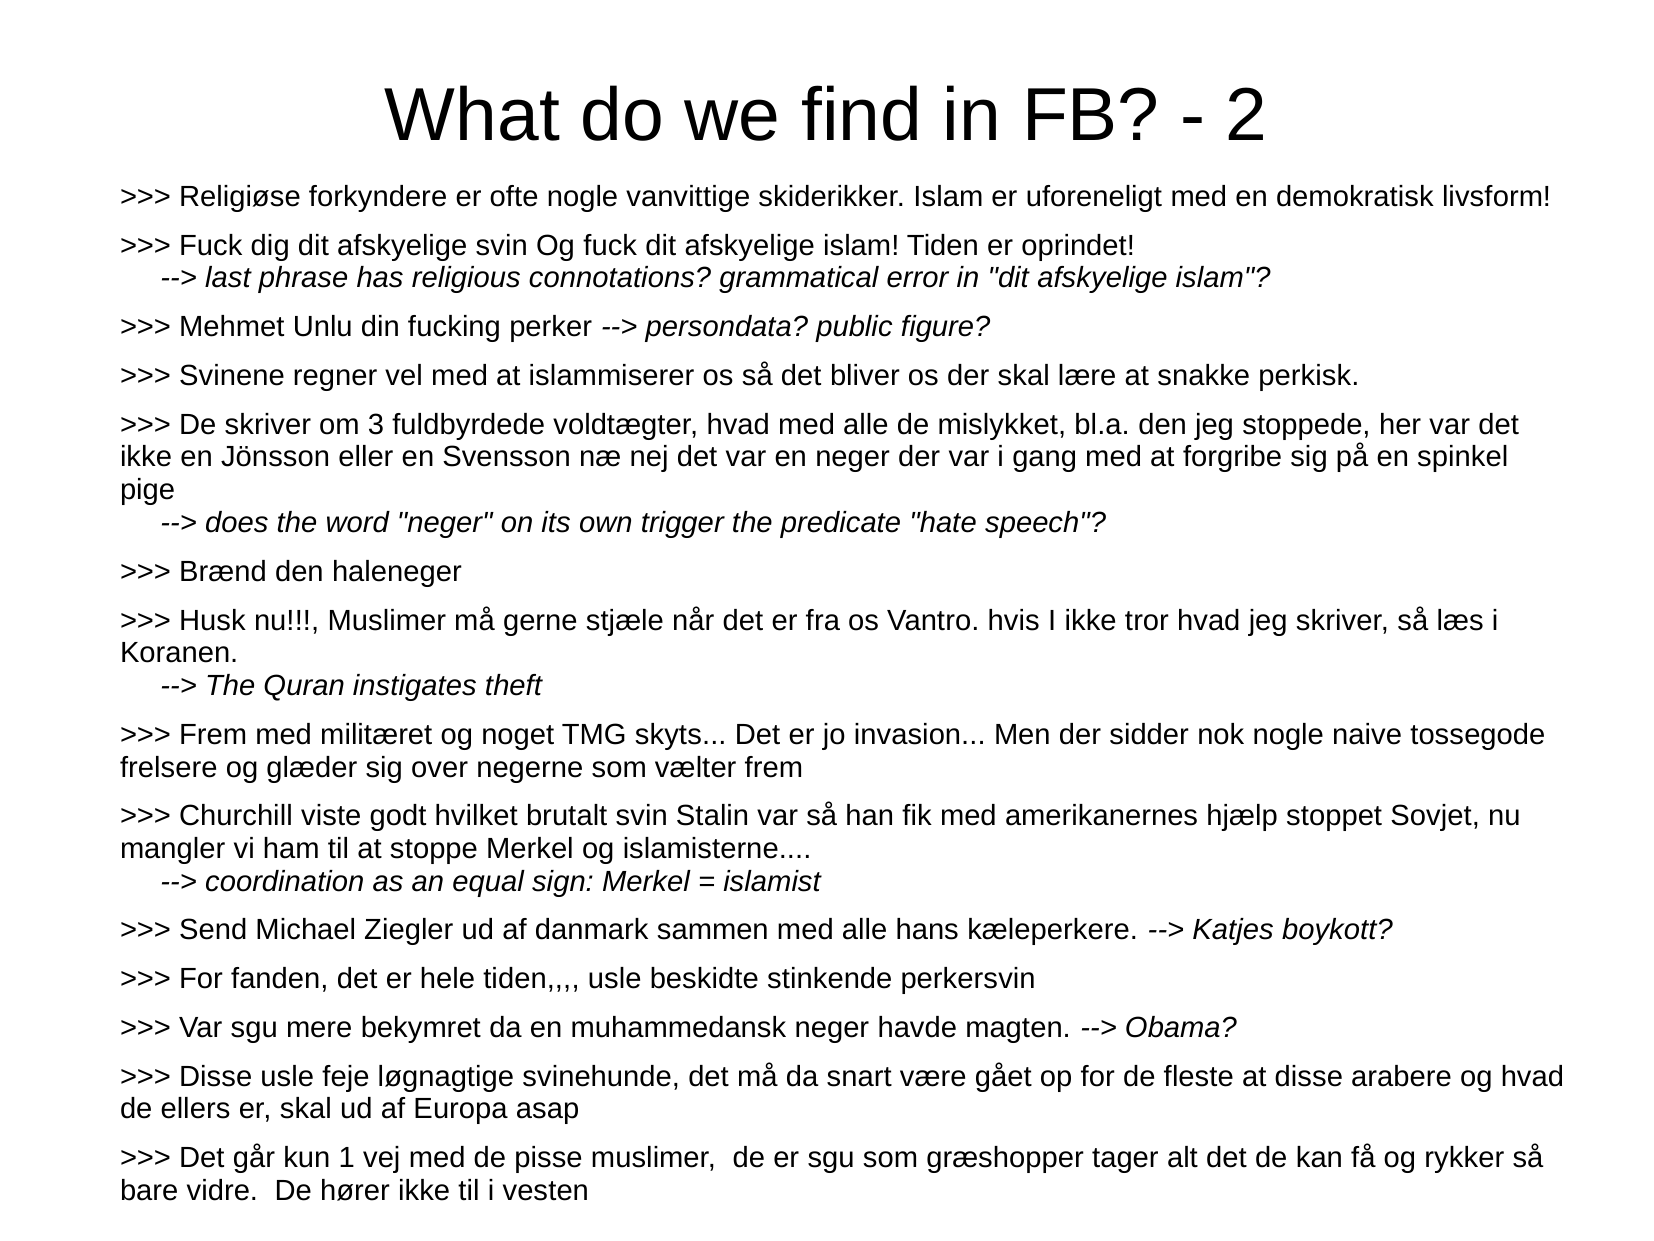

# What do we find in FB? - 2
>>> Religiøse forkyndere er ofte nogle vanvittige skiderikker. Islam er uforeneligt med en demokratisk livsform!
>>> Fuck dig dit afskyelige svin Og fuck dit afskyelige islam! Tiden er oprindet!
			--> last phrase has religious connotations? grammatical error in "dit afskyelige islam"?
>>> Mehmet Unlu din fucking perker --> persondata? public figure?
>>> Svinene regner vel med at islammiserer os så det bliver os der skal lære at snakke perkisk.
>>> De skriver om 3 fuldbyrdede voldtægter, hvad med alle de mislykket, bl.a. den jeg stoppede, her var det ikke en Jönsson eller en Svensson næ nej det var en neger der var i gang med at forgribe sig på en spinkel pige
	--> does the word "neger" on its own trigger the predicate "hate speech"?
>>> Brænd den haleneger
>>> Husk nu!!!, Muslimer må gerne stjæle når det er fra os Vantro. hvis I ikke tror hvad jeg skriver, så læs i Koranen.
	--> The Quran instigates theft
>>> Frem med militæret og noget TMG skyts... Det er jo invasion... Men der sidder nok nogle naive tossegode frelsere og glæder sig over negerne som vælter frem
>>> Churchill viste godt hvilket brutalt svin Stalin var så han fik med amerikanernes hjælp stoppet Sovjet, nu mangler vi ham til at stoppe Merkel og islamisterne....
	--> coordination as an equal sign: Merkel = islamist
>>> Send Michael Ziegler ud af danmark sammen med alle hans kæleperkere. --> Katjes boykott?
>>> For fanden, det er hele tiden,,,, usle beskidte stinkende perkersvin
>>> Var sgu mere bekymret da en muhammedansk neger havde magten. --> Obama?
>>> Disse usle feje løgnagtige svinehunde, det må da snart være gået op for de fleste at disse arabere og hvad de ellers er, skal ud af Europa asap
>>> Det går kun 1 vej med de pisse muslimer, de er sgu som græshopper tager alt det de kan få og rykker så bare vidre. De hører ikke til i vesten